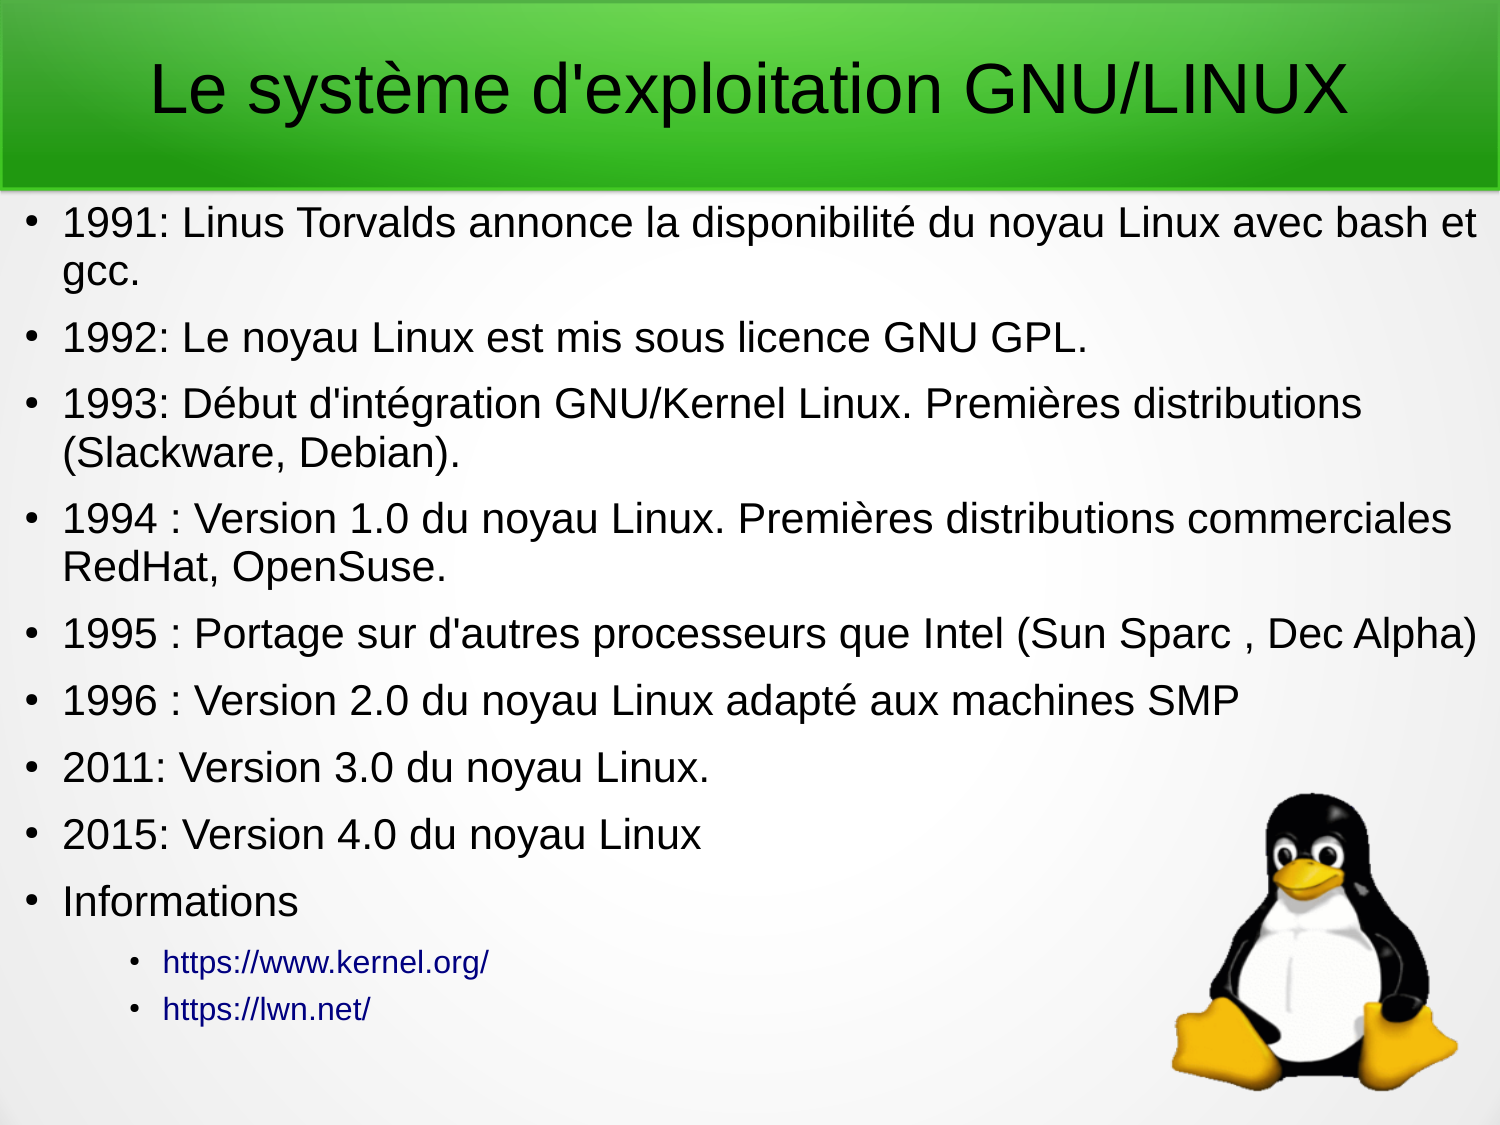

# Le système d'exploitation GNU/LINUX
1991: Linus Torvalds annonce la disponibilité du noyau Linux avec bash et gcc.
1992: Le noyau Linux est mis sous licence GNU GPL.
1993: Début d'intégration GNU/Kernel Linux. Premières distributions (Slackware, Debian).
1994 : Version 1.0 du noyau Linux. Premières distributions commerciales RedHat, OpenSuse.
1995 : Portage sur d'autres processeurs que Intel (Sun Sparc , Dec Alpha)
1996 : Version 2.0 du noyau Linux adapté aux machines SMP
2011: Version 3.0 du noyau Linux.
2015: Version 4.0 du noyau Linux
Informations
https://www.kernel.org/
https://lwn.net/